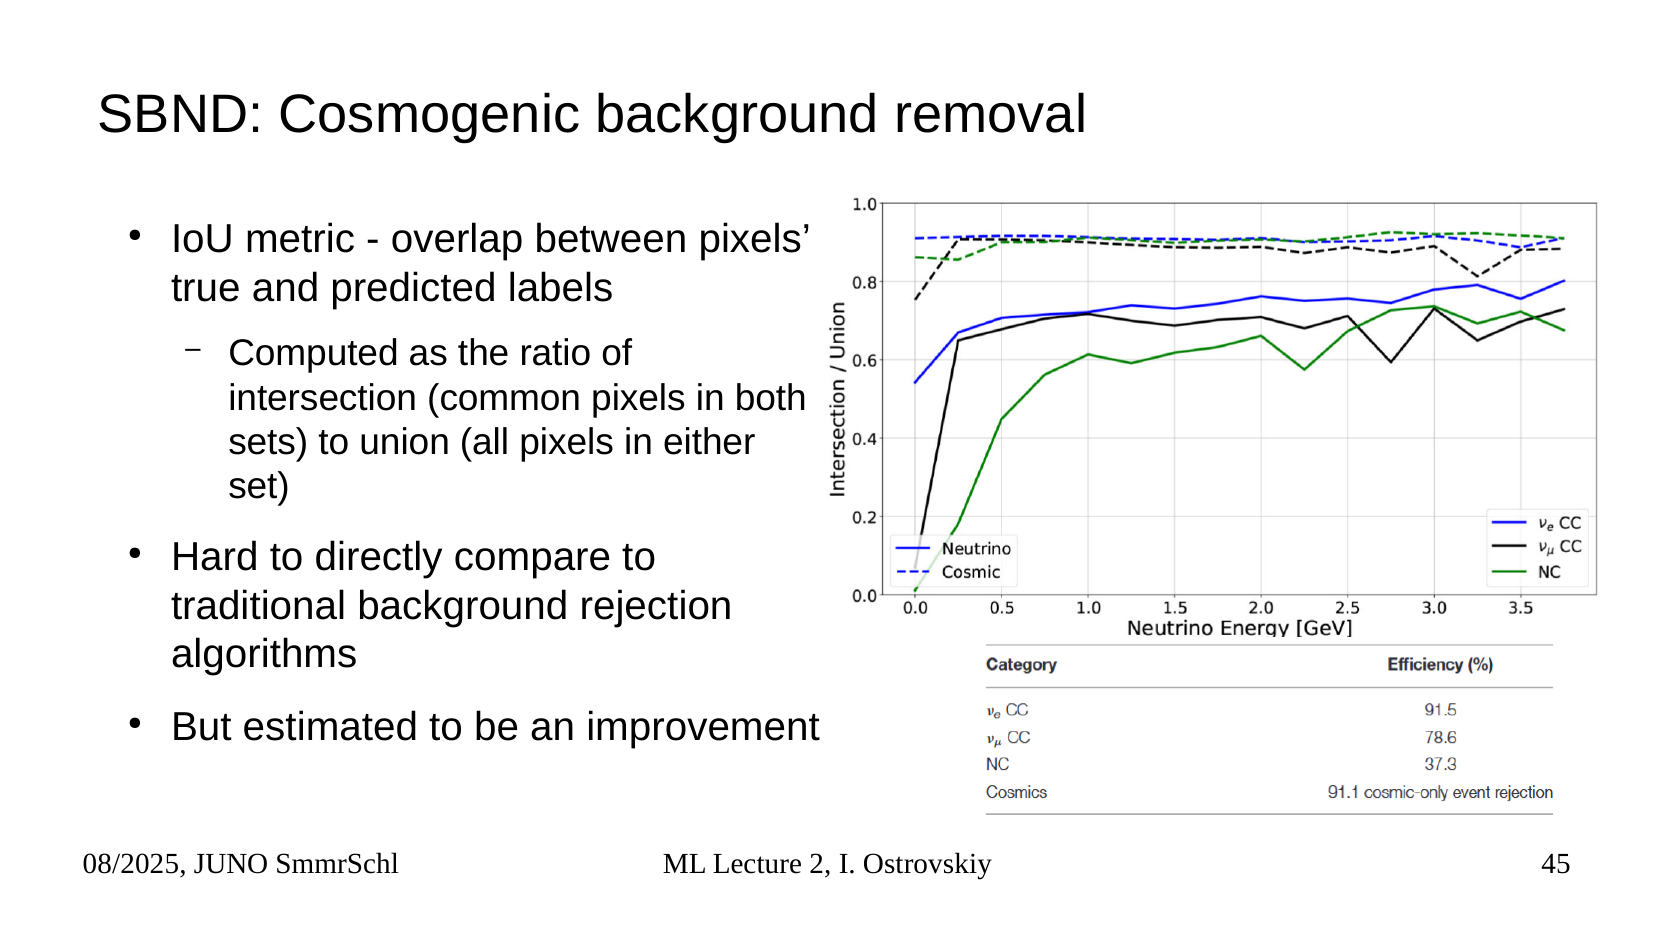

# SBND: Cosmogenic background removal
IoU metric - overlap between pixels’ true and predicted labels
Computed as the ratio of intersection (common pixels in both sets) to union (all pixels in either set)
Hard to directly compare to traditional background rejection algorithms
But estimated to be an improvement
08/2025, JUNO SmmrSchl
ML Lecture 2, I. Ostrovskiy
45